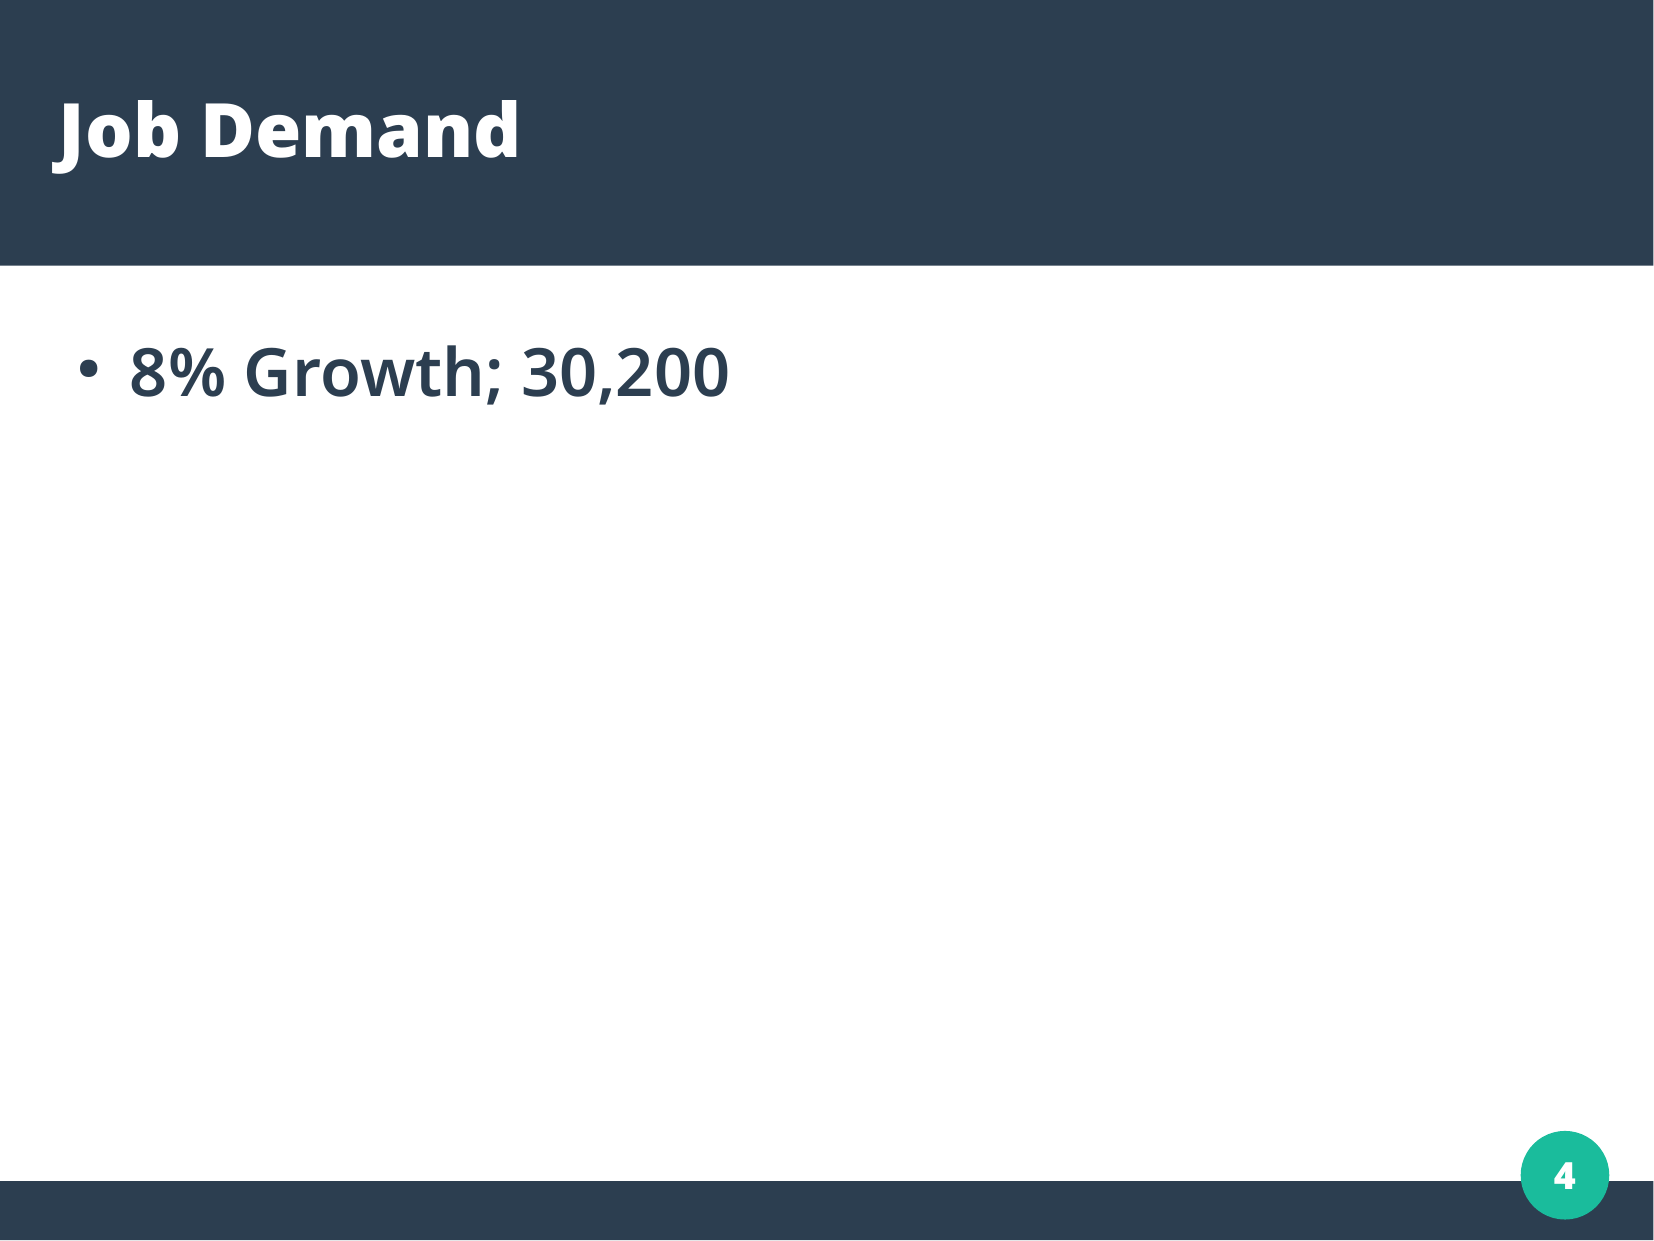

# Job Demand
8% Growth; 30,200
4